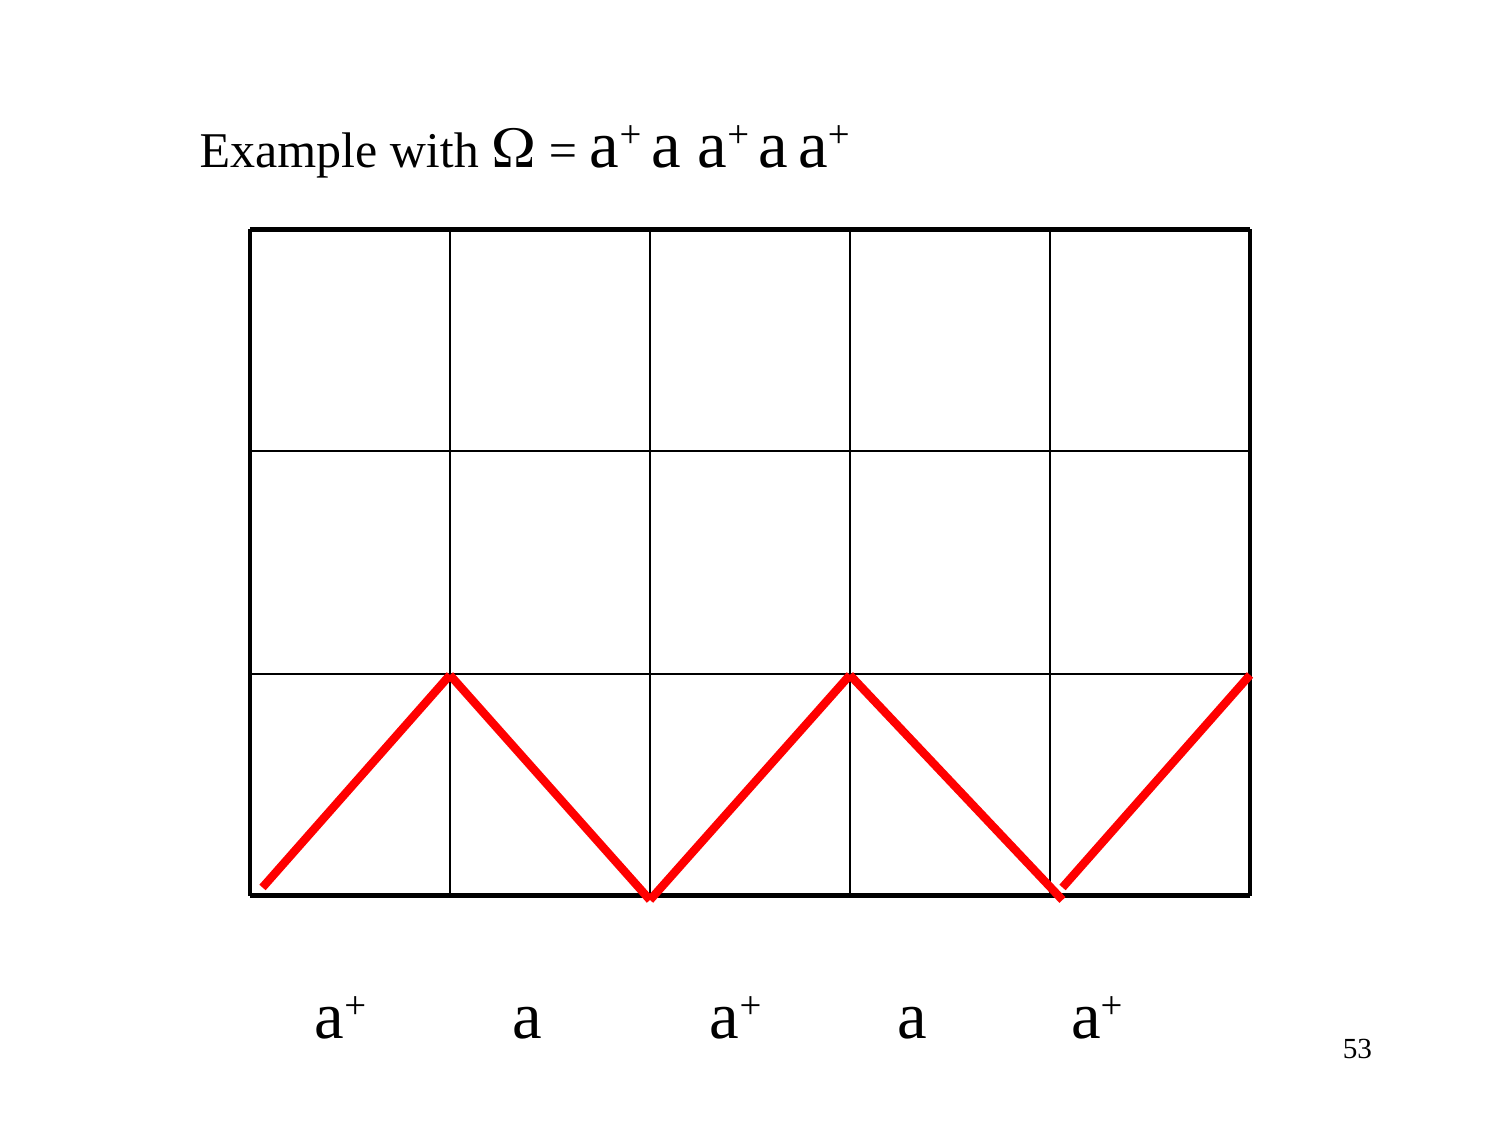

Example with  = a+ a a+ a a+
 a+ a a+ a a+
53